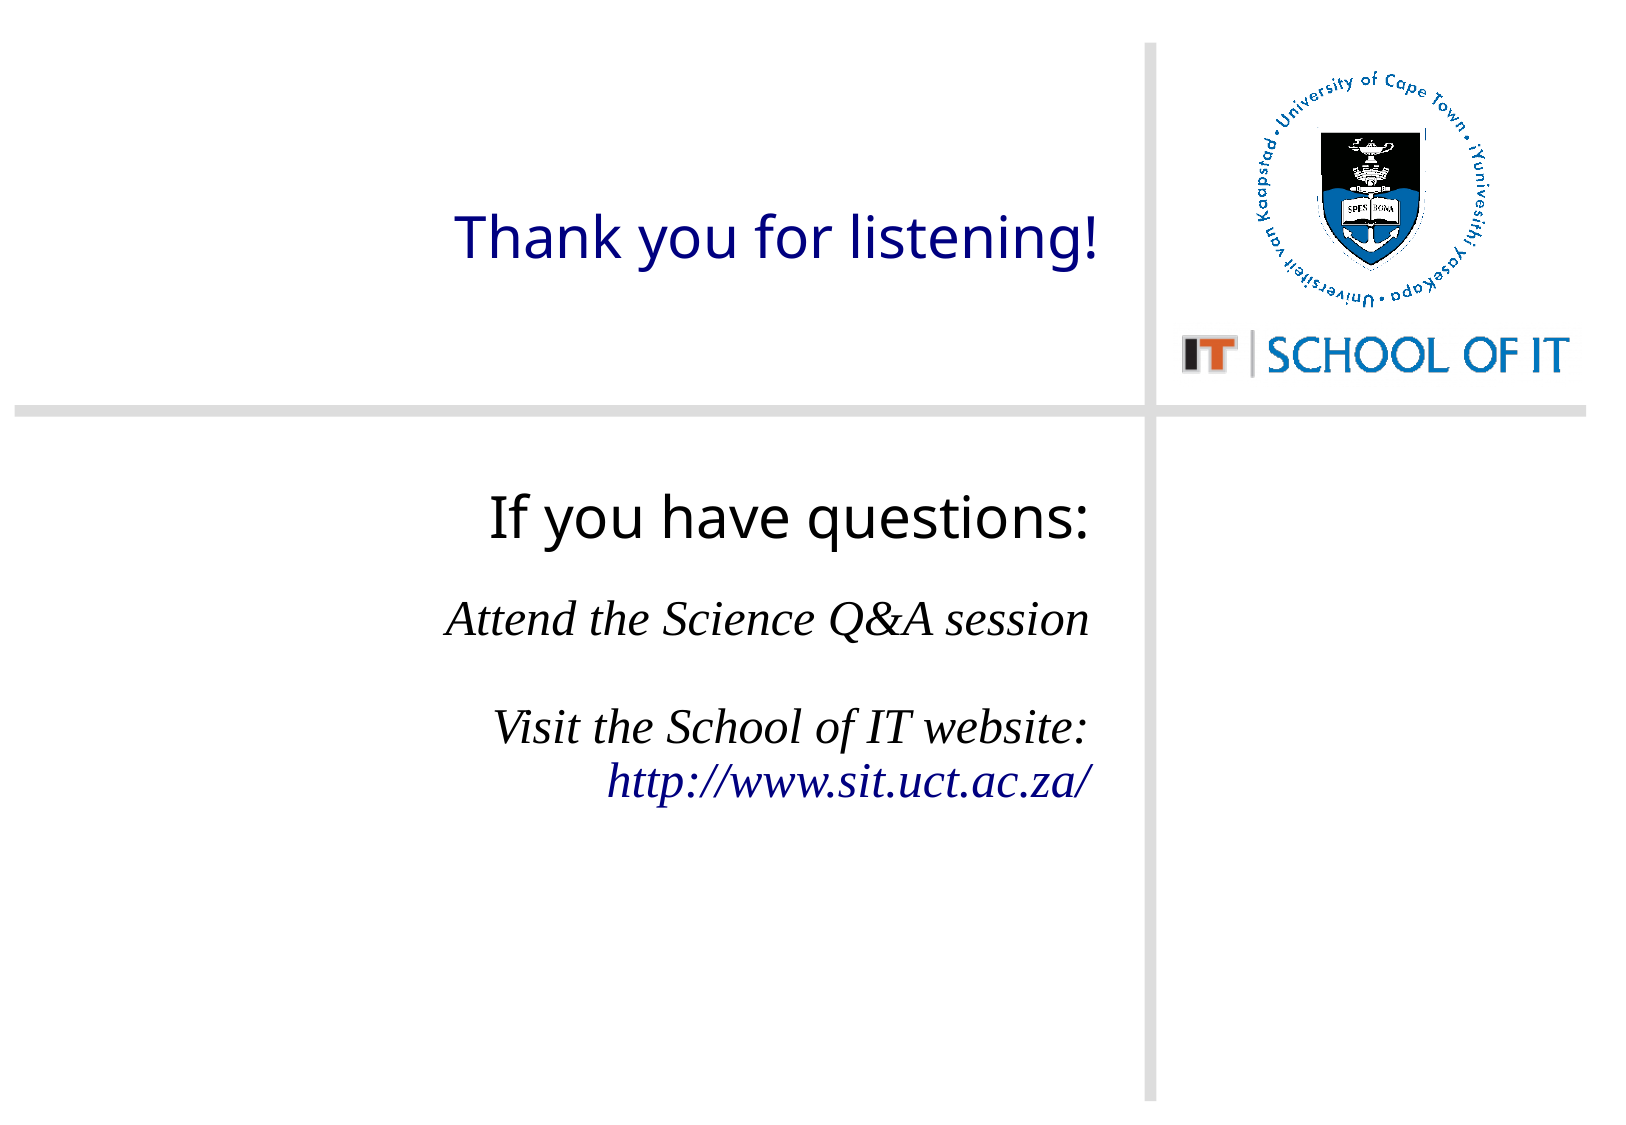

# Thank you for listening!
If you have questions:
Attend the Science Q&A session
Visit the School of IT website:
http://www.sit.uct.ac.za/